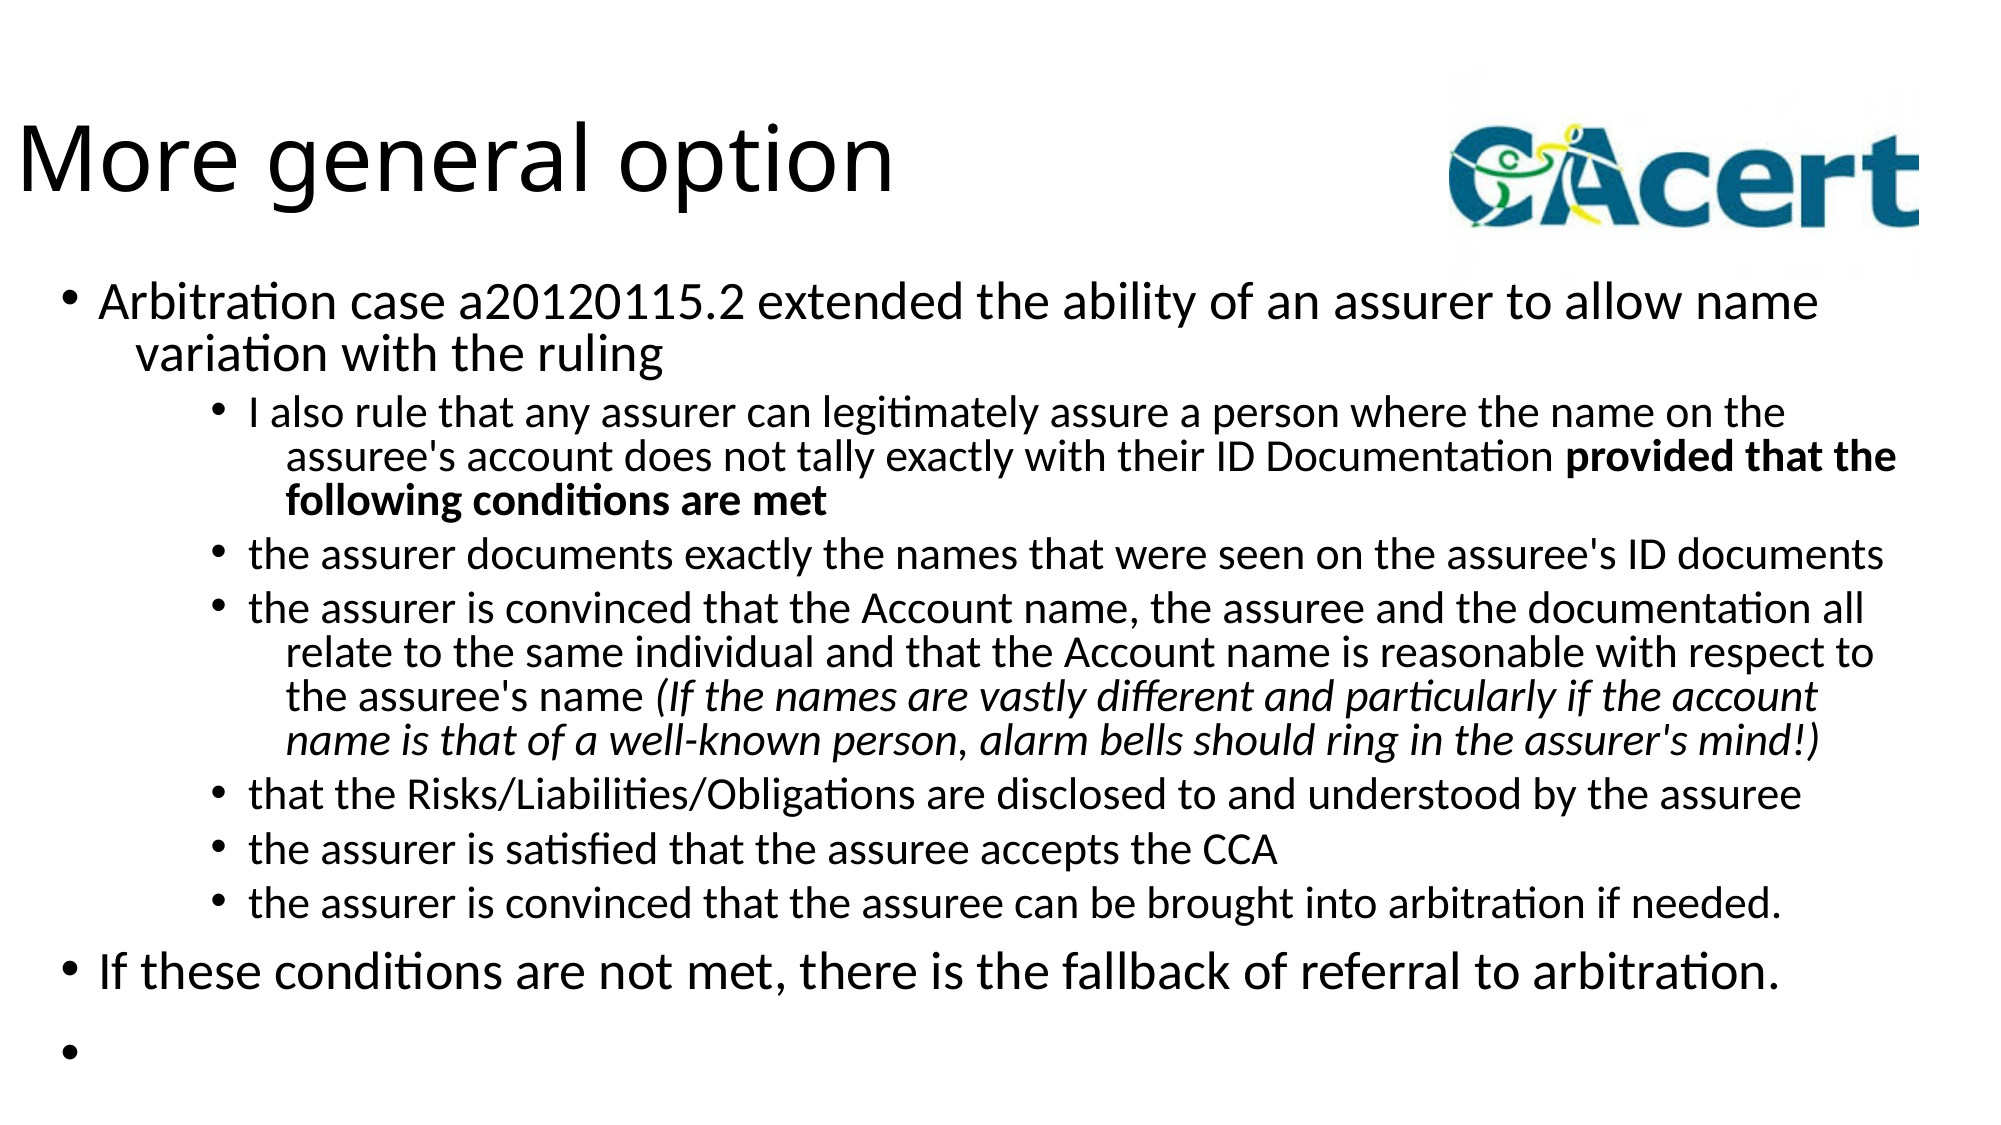

# More general option
Arbitration case a20120115.2 extended the ability of an assurer to allow name variation with the ruling
I also rule that any assurer can legitimately assure a person where the name on the assuree's account does not tally exactly with their ID Documentation provided that the following conditions are met
the assurer documents exactly the names that were seen on the assuree's ID documents
the assurer is convinced that the Account name, the assuree and the documentation all relate to the same individual and that the Account name is reasonable with respect to the assuree's name (If the names are vastly different and particularly if the account name is that of a well-known person, alarm bells should ring in the assurer's mind!)
that the Risks/Liabilities/Obligations are disclosed to and understood by the assuree
the assurer is satisfied that the assuree accepts the CCA
the assurer is convinced that the assuree can be brought into arbitration if needed.
If these conditions are not met, there is the fallback of referral to arbitration.